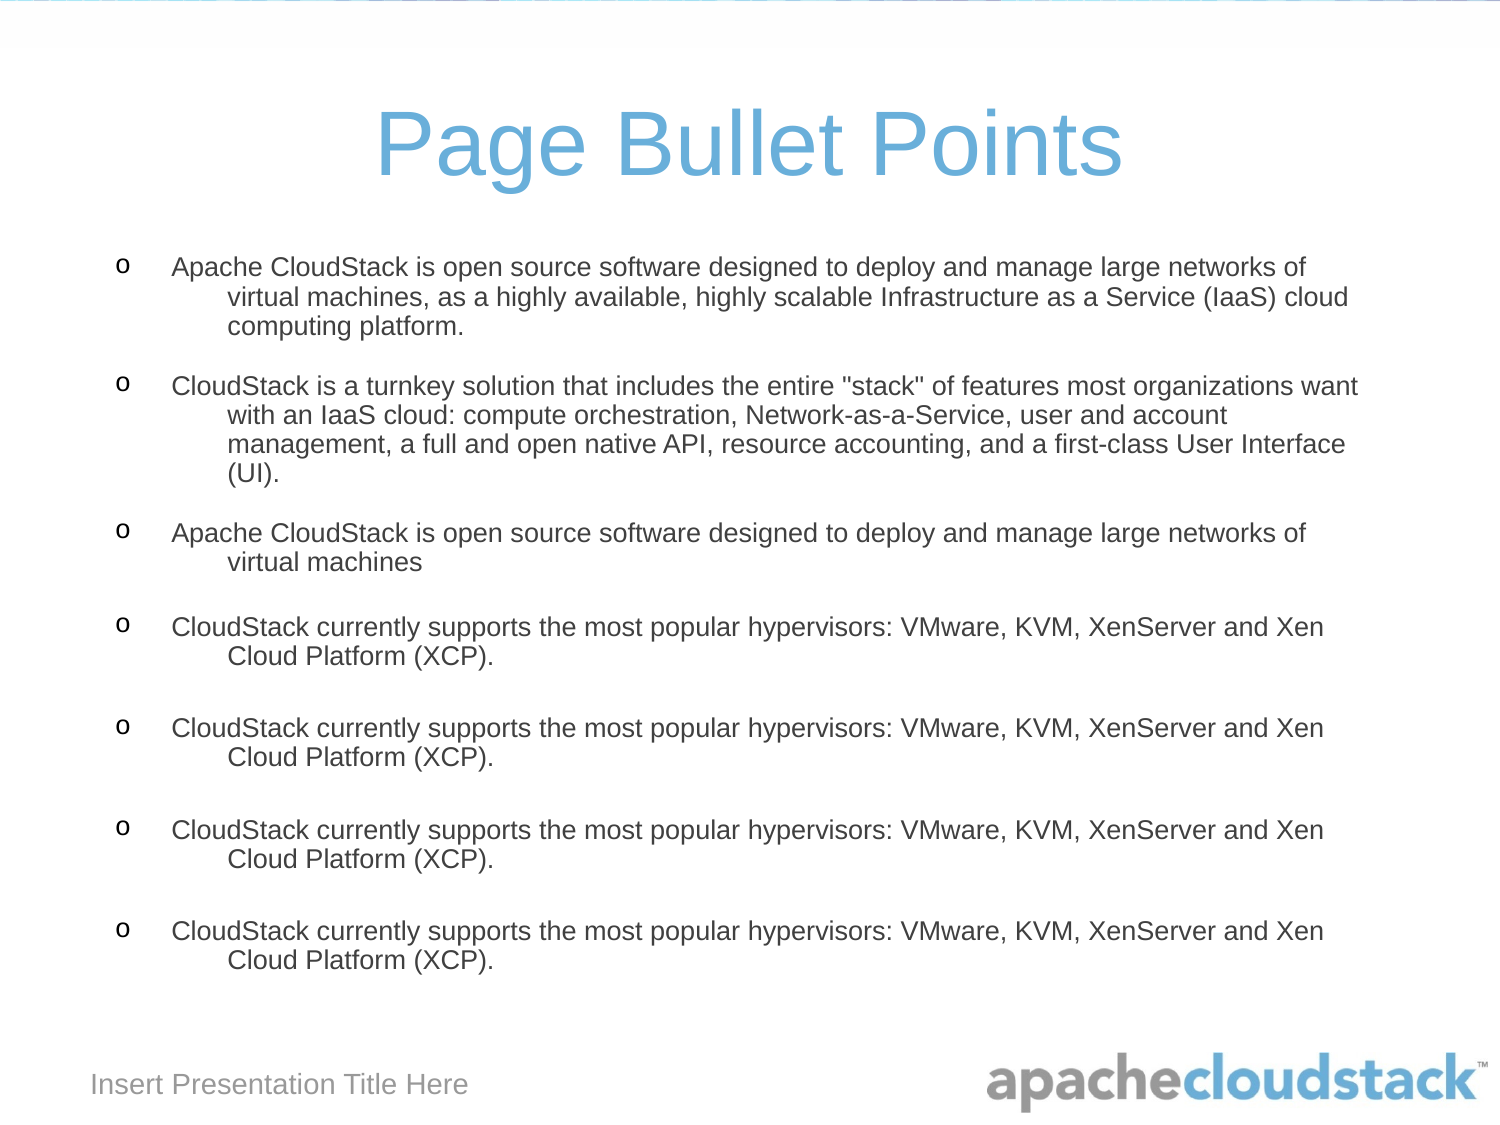

# Page Bullet Points
Apache CloudStack is open source software designed to deploy and manage large networks of virtual machines, as a highly available, highly scalable Infrastructure as a Service (IaaS) cloud computing platform.
CloudStack is a turnkey solution that includes the entire "stack" of features most organizations want with an IaaS cloud: compute orchestration, Network-as-a-Service, user and account management, a full and open native API, resource accounting, and a first-class User Interface (UI).
Apache CloudStack is open source software designed to deploy and manage large networks of virtual machines
CloudStack currently supports the most popular hypervisors: VMware, KVM, XenServer and Xen Cloud Platform (XCP).
CloudStack currently supports the most popular hypervisors: VMware, KVM, XenServer and Xen Cloud Platform (XCP).
CloudStack currently supports the most popular hypervisors: VMware, KVM, XenServer and Xen Cloud Platform (XCP).
CloudStack currently supports the most popular hypervisors: VMware, KVM, XenServer and Xen Cloud Platform (XCP).
Insert Presentation Title Here